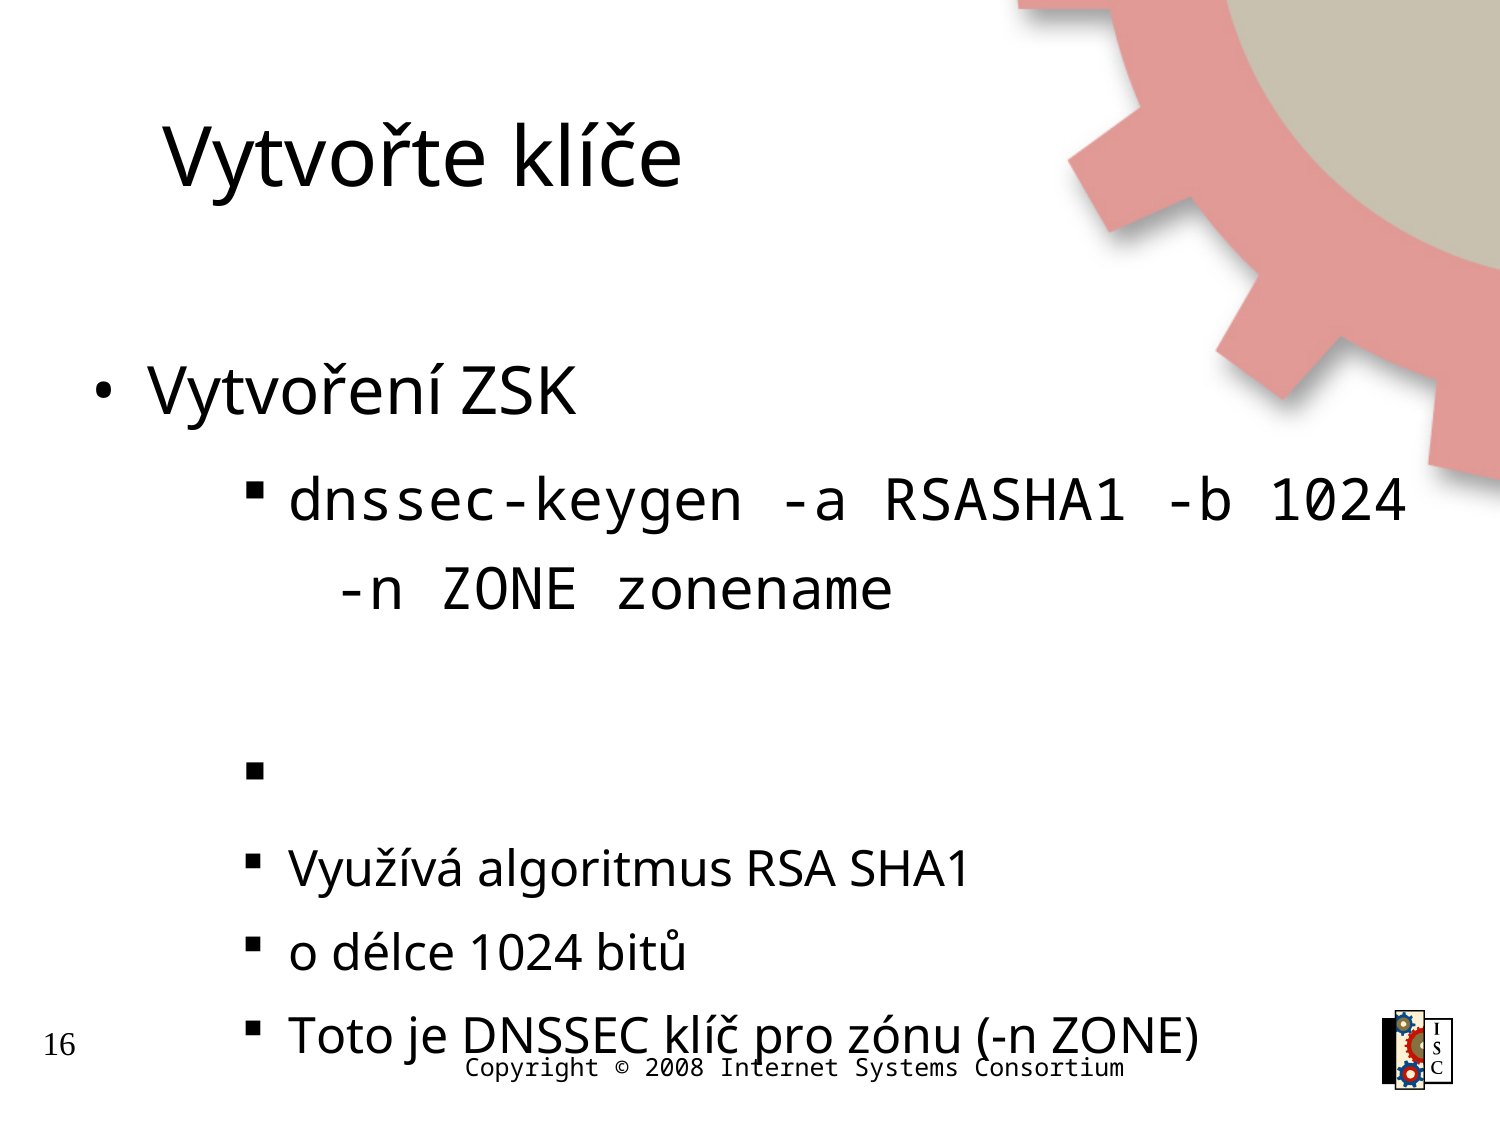

# Vytvořte klíče
Vytvoření ZSK
dnssec-keygen -a RSASHA1 -b 1024
-n ZONE zonename
Využívá algoritmus RSA SHA1
o délce 1024 bitů
Toto je DNSSEC klíč pro zónu (-n ZONE)